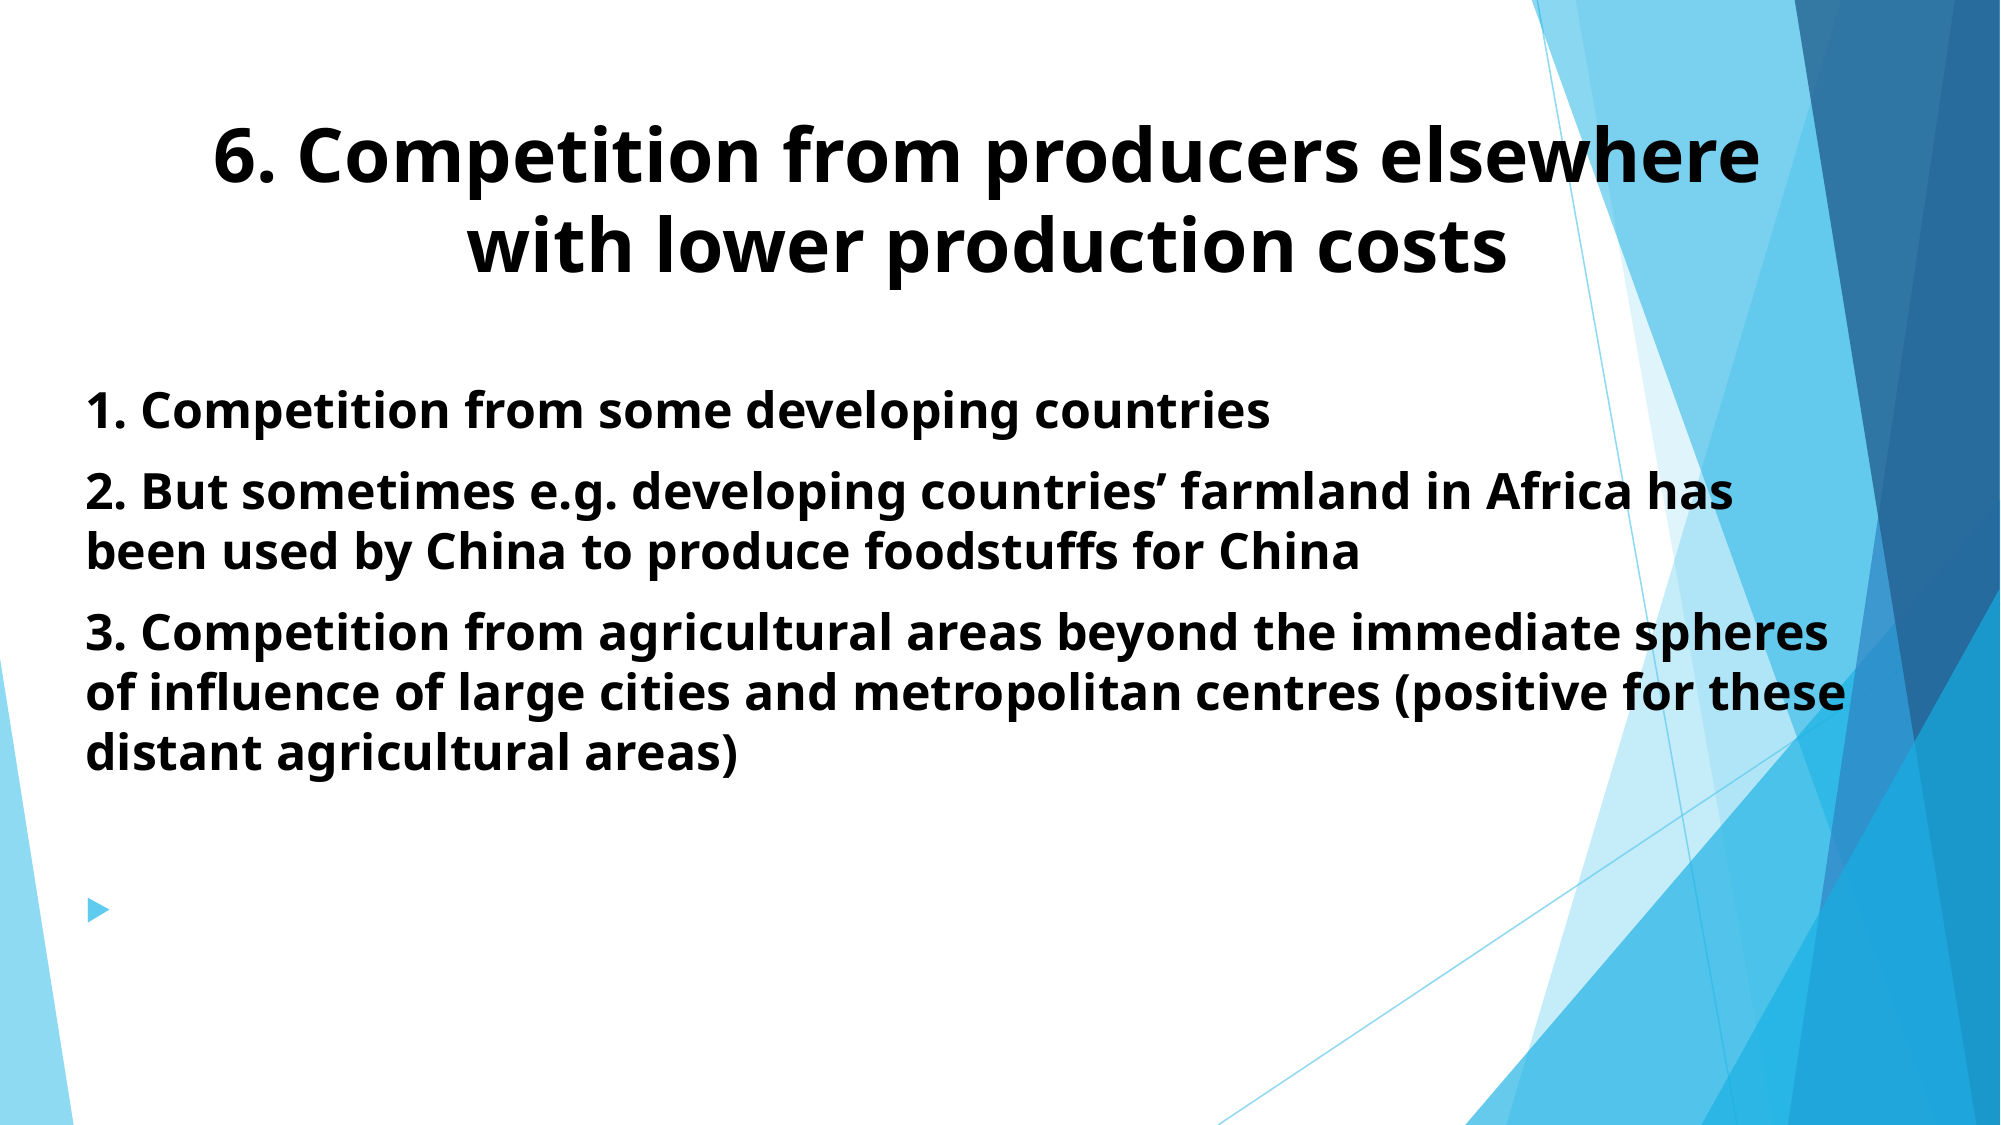

# 6. Competition from producers elsewhere with lower production costs
1. Competition from some developing countries
2. But sometimes e.g. developing countries’ farmland in Africa has been used by China to produce foodstuffs for China
3. Competition from agricultural areas beyond the immediate spheres of influence of large cities and metropolitan centres (positive for these distant agricultural areas)